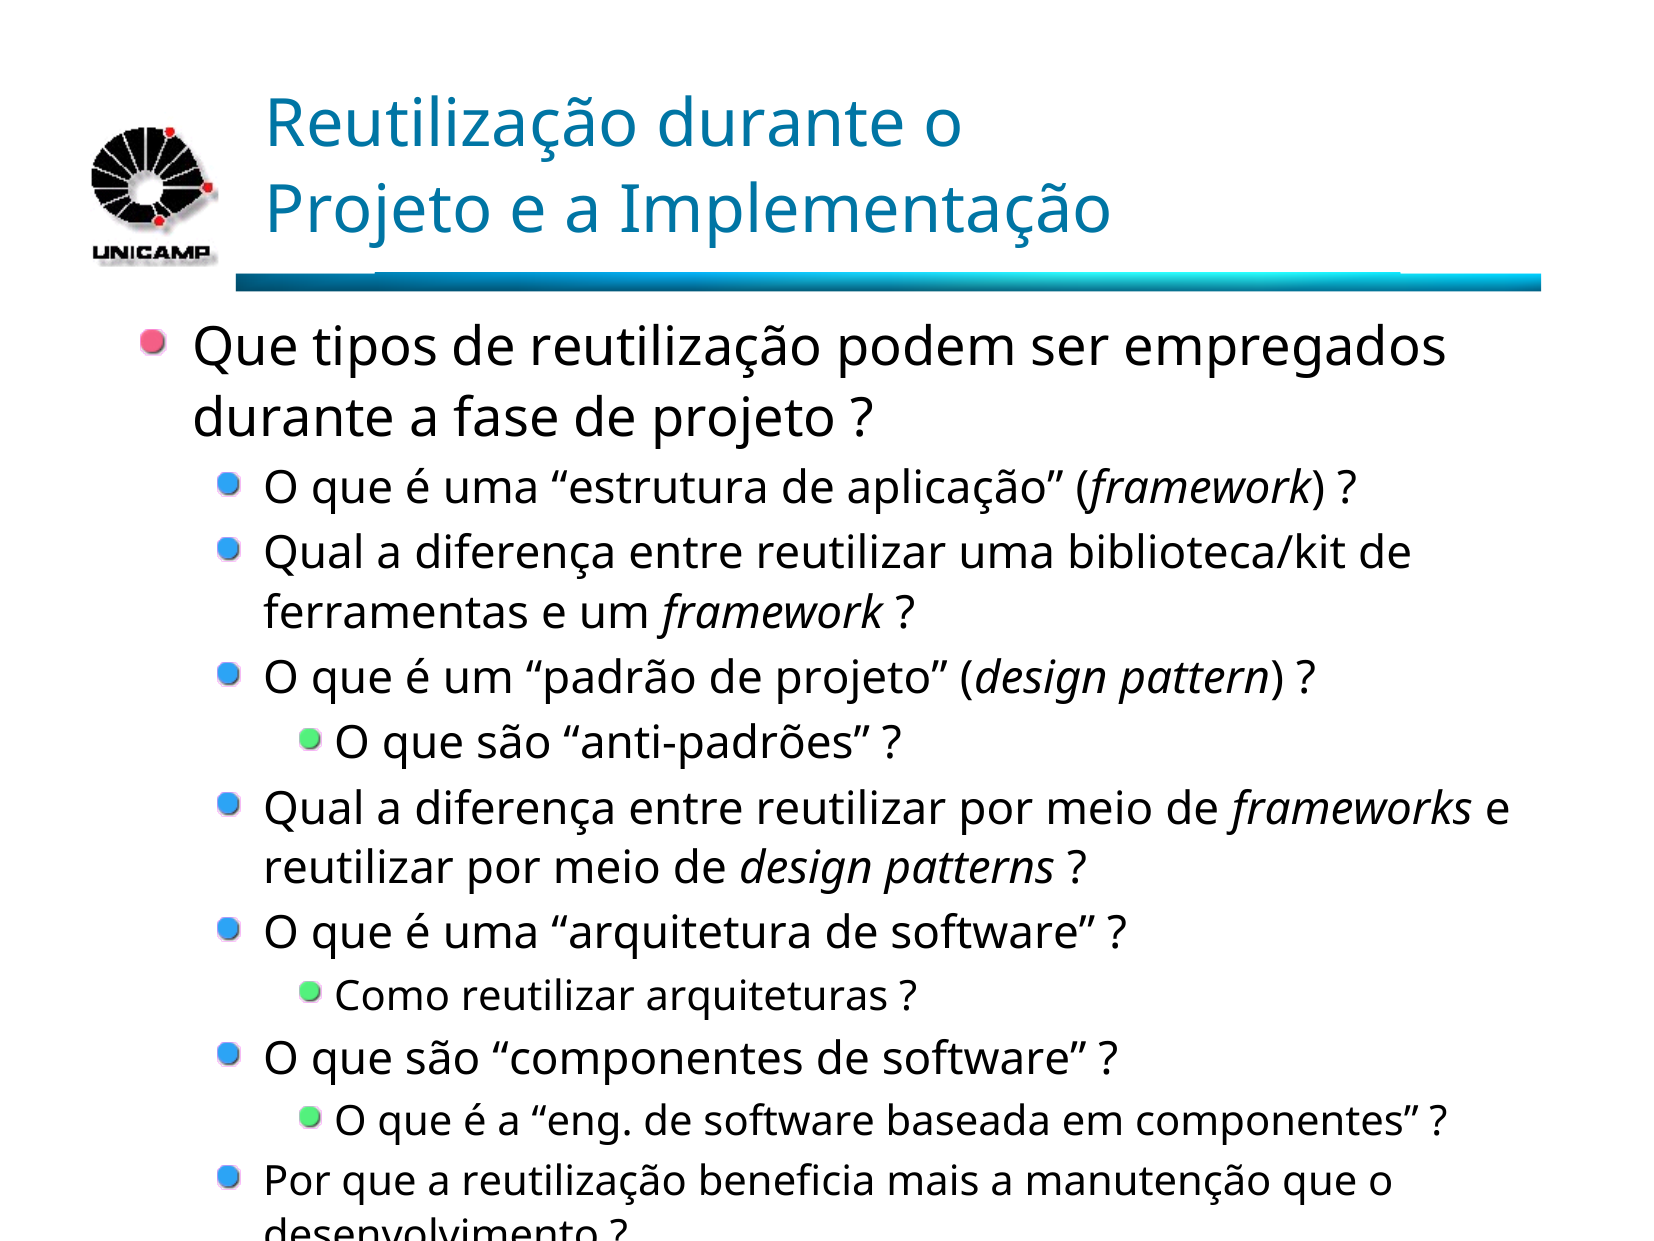

# Reutilização durante o Projeto e a Implementação
Que tipos de reutilização podem ser empregados durante a fase de projeto ?
O que é uma “estrutura de aplicação” (framework) ?
Qual a diferença entre reutilizar uma biblioteca/kit de ferramentas e um framework ?
O que é um “padrão de projeto” (design pattern) ?
O que são “anti-padrões” ?
Qual a diferença entre reutilizar por meio de frameworks e reutilizar por meio de design patterns ?
O que é uma “arquitetura de software” ?
Como reutilizar arquiteturas ?
O que são “componentes de software” ?
O que é a “eng. de software baseada em componentes” ?
Por que a reutilização beneficia mais a manutenção que o desenvolvimento ?